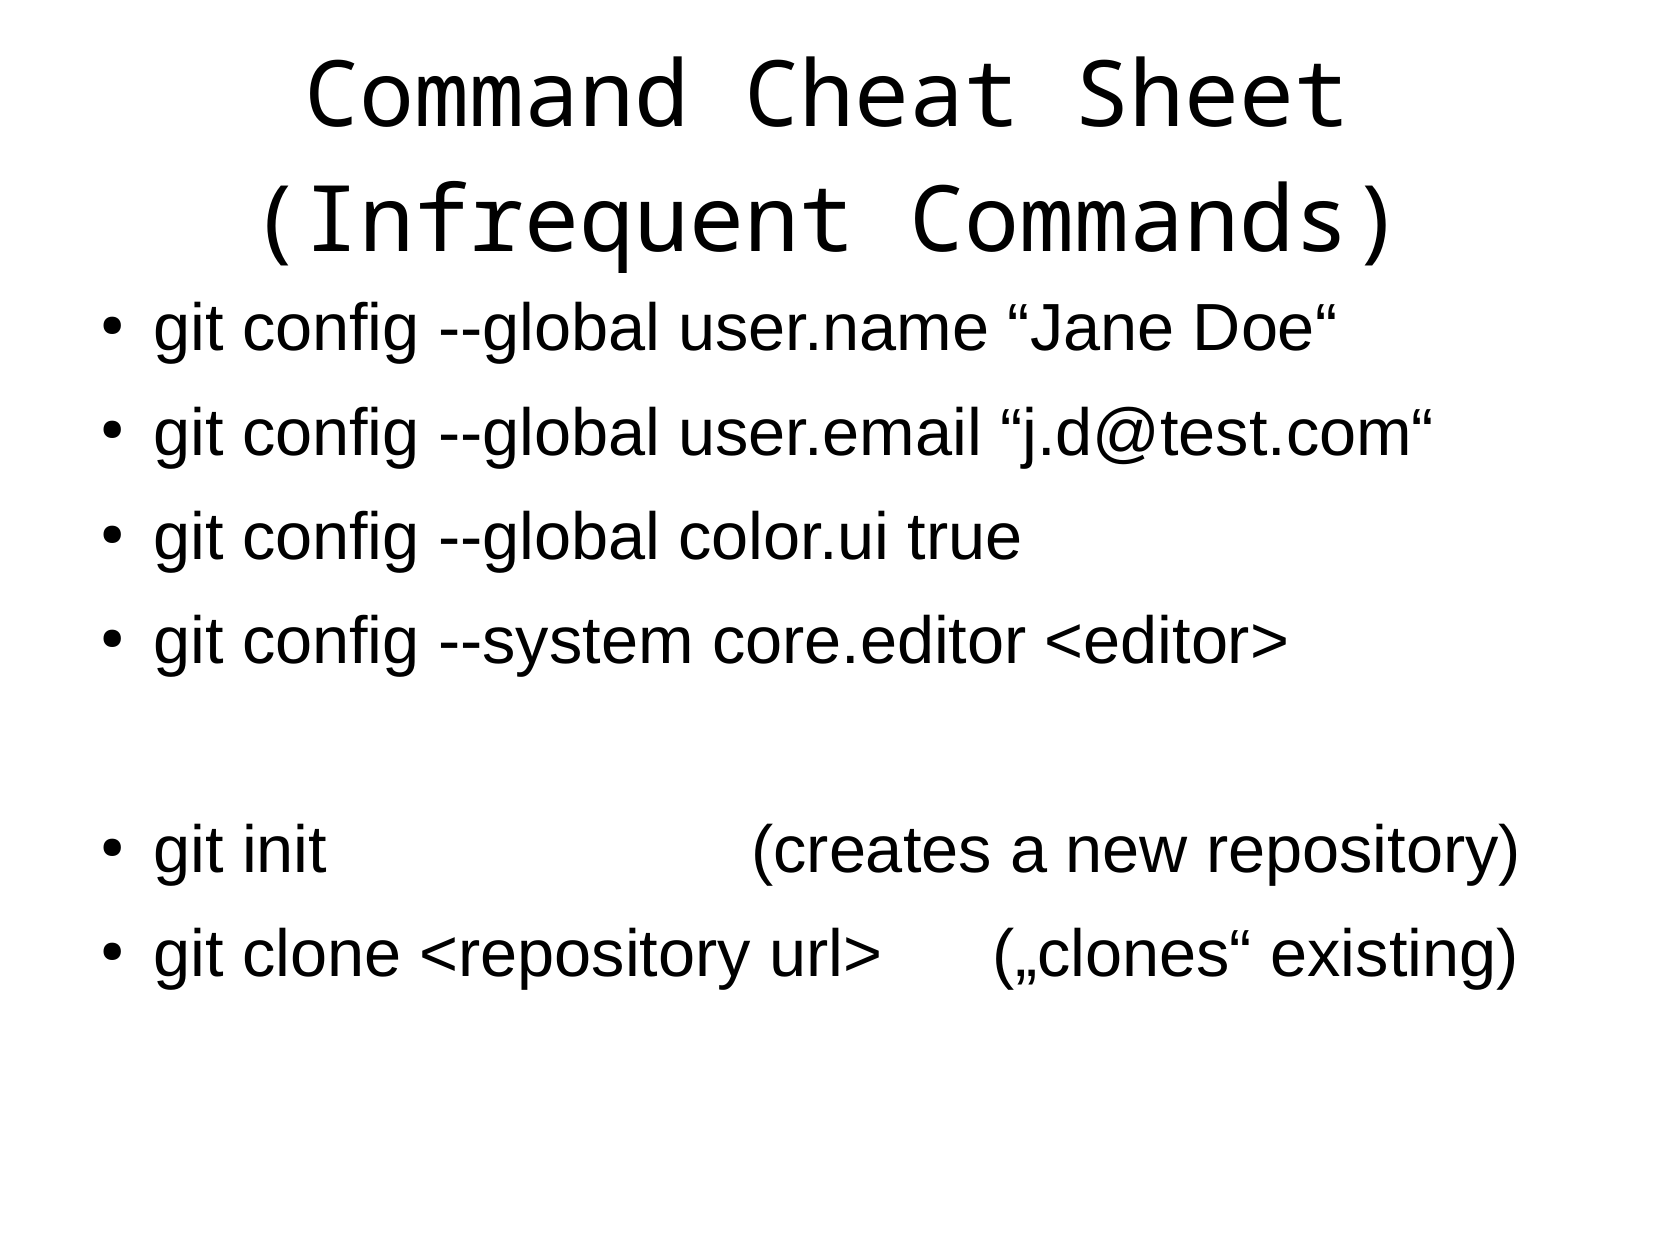

# Command Cheat Sheet (Infrequent Commands)
git config --global user.name “Jane Doe“
git config --global user.email “j.d@test.com“
git config --global color.ui true
git config --system core.editor <editor>
git init (creates a new repository)
git clone <repository url> („clones“ existing)